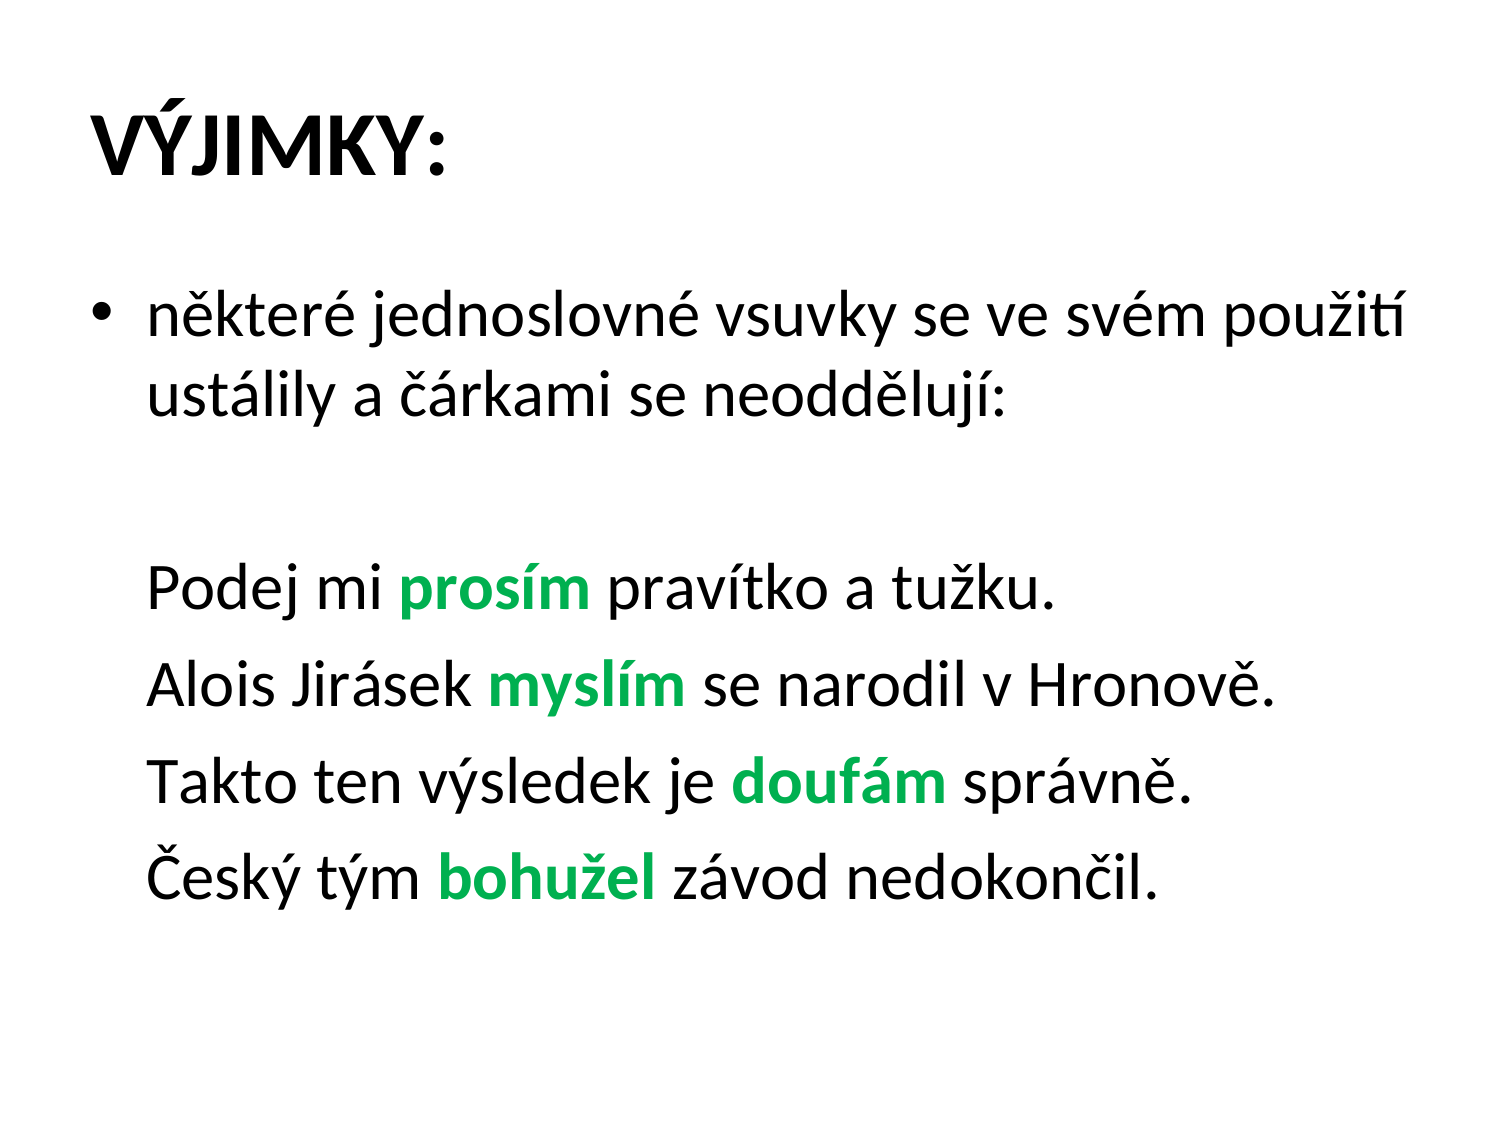

# VÝJIMKY:
některé jednoslovné vsuvky se ve svém použití ustálily a čárkami se neoddělují:
	Podej mi prosím pravítko a tužku.
	Alois Jirásek myslím se narodil v Hronově.
	Takto ten výsledek je doufám správně.
	Český tým bohužel závod nedokončil.